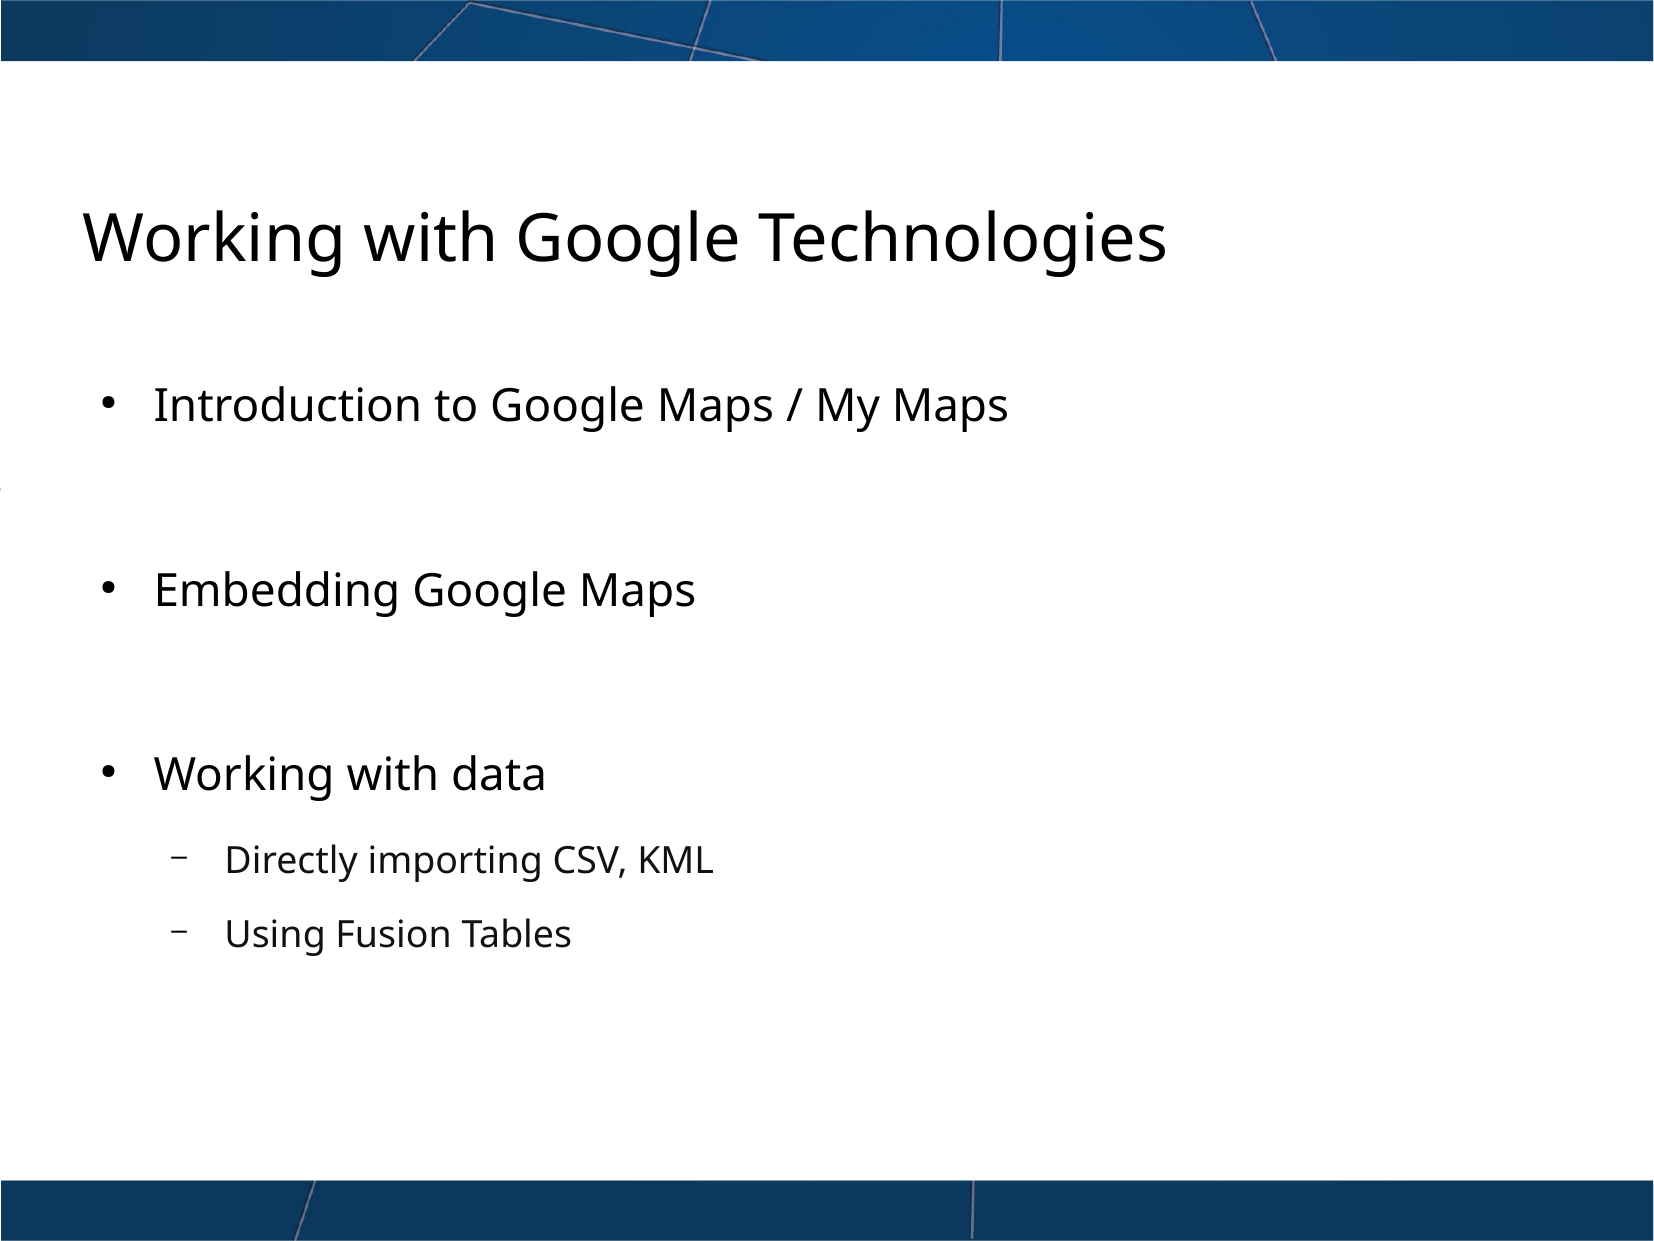

# Working with Google Technologies
Introduction to Google Maps / My Maps
Embedding Google Maps
Working with data
Directly importing CSV, KML
Using Fusion Tables